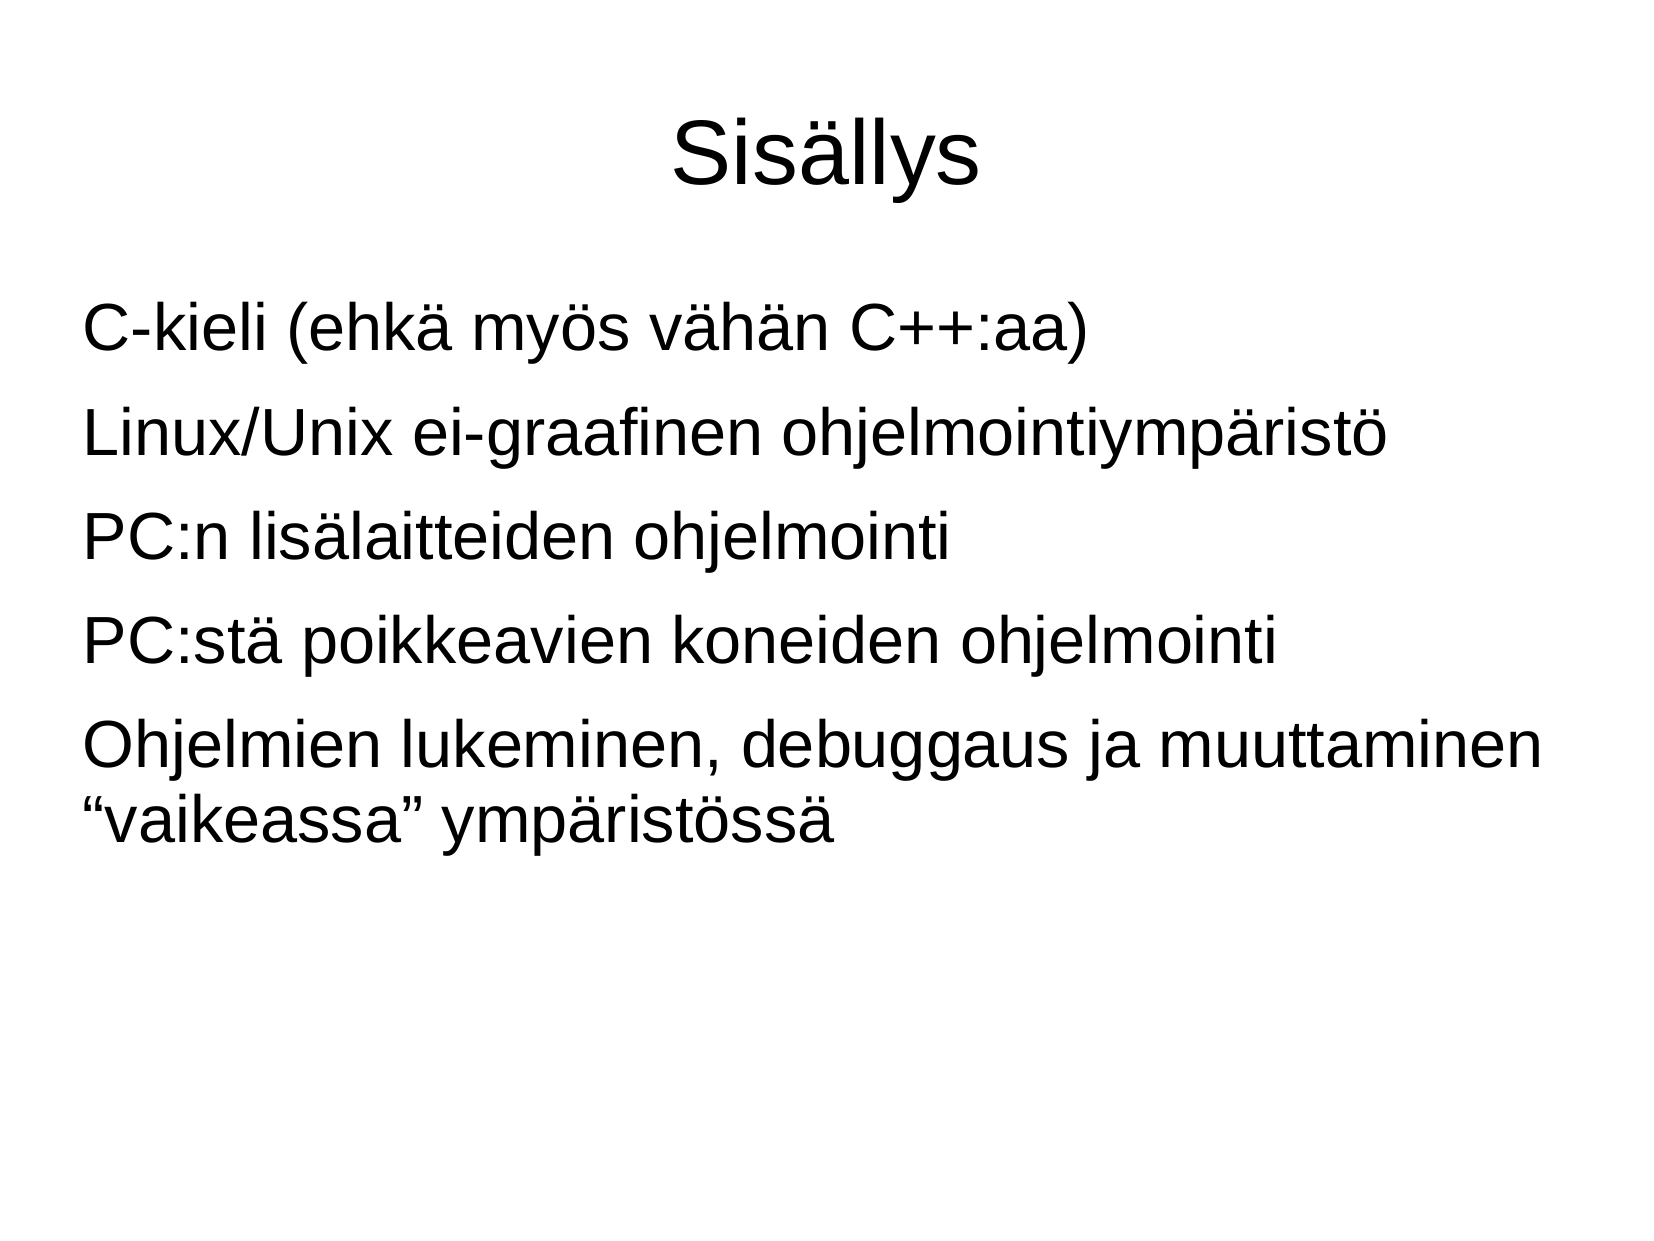

# Sisällys
C-kieli (ehkä myös vähän C++:aa)
Linux/Unix ei-graafinen ohjelmointiympäristö
PC:n lisälaitteiden ohjelmointi
PC:stä poikkeavien koneiden ohjelmointi
Ohjelmien lukeminen, debuggaus ja muuttaminen “vaikeassa” ympäristössä